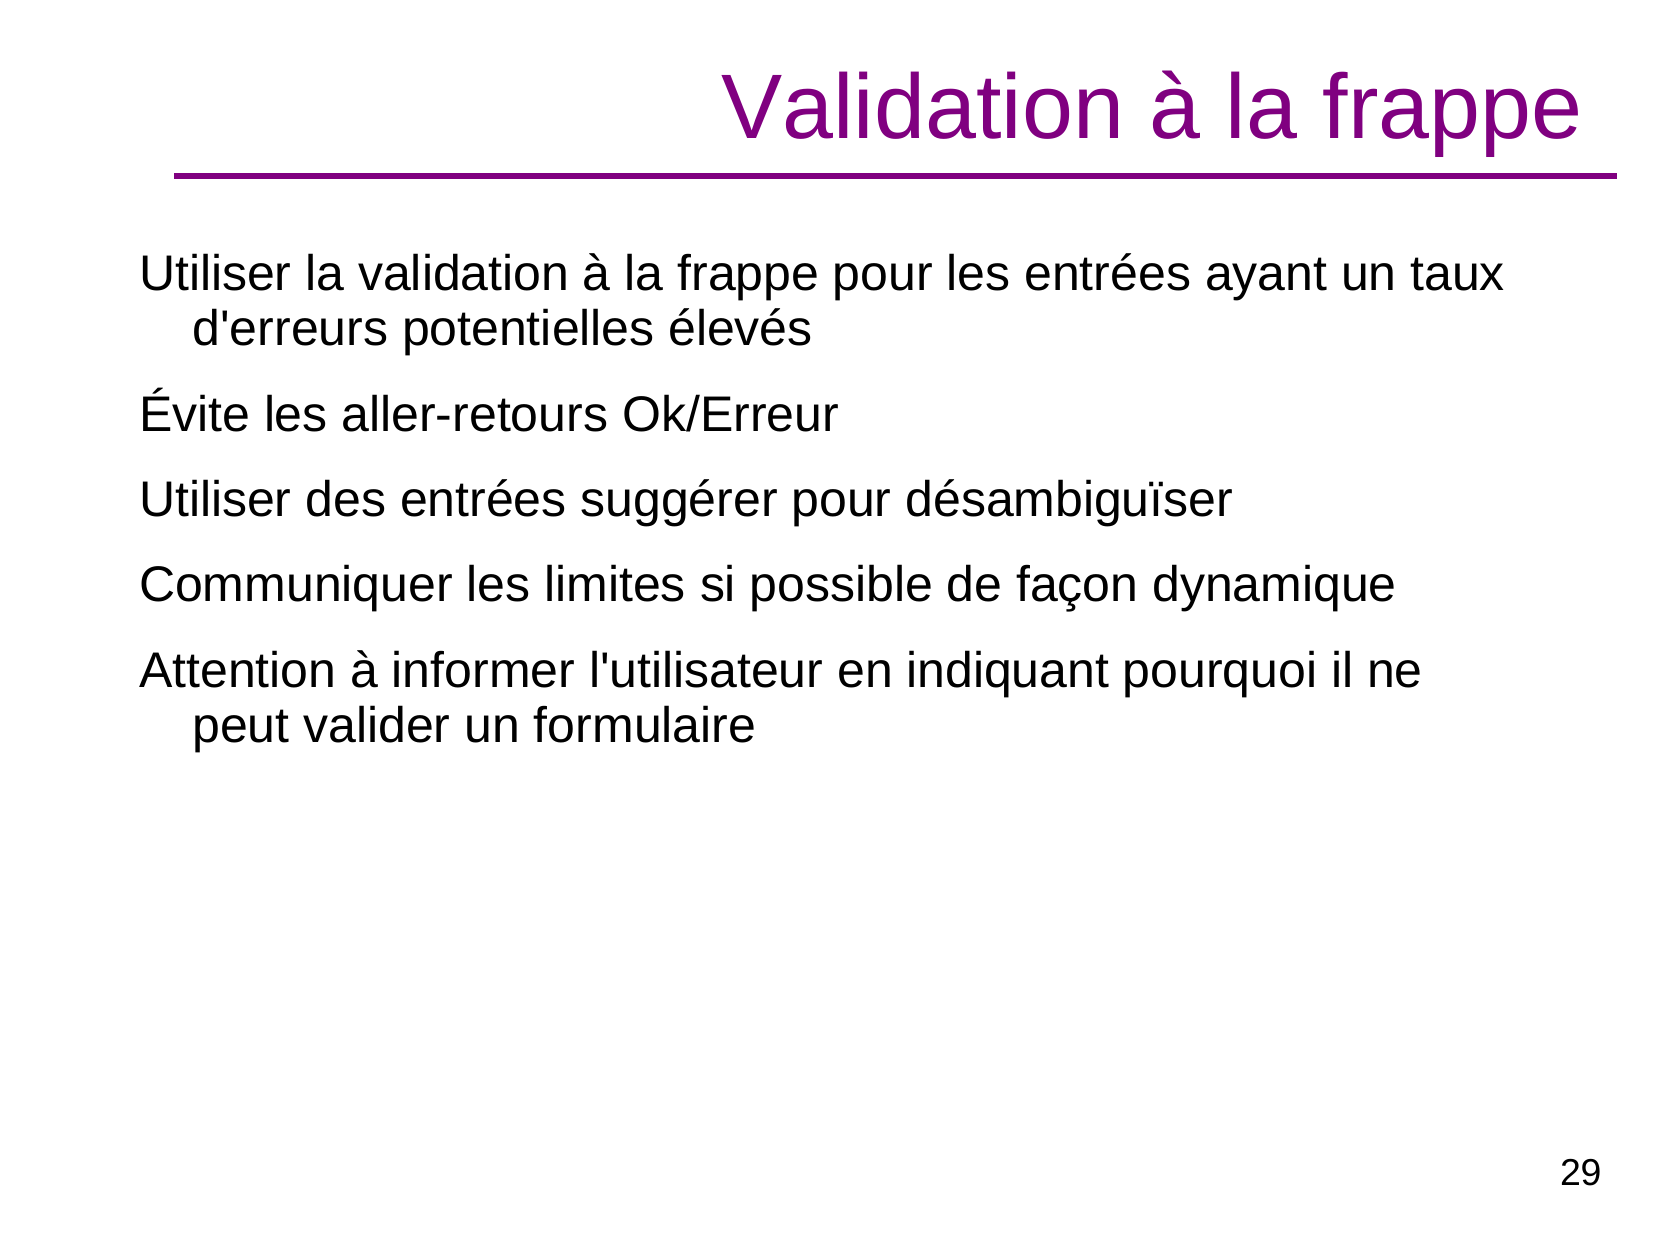

# Validation à la frappe
Utiliser la validation à la frappe pour les entrées ayant un taux d'erreurs potentielles élevés
Évite les aller-retours Ok/Erreur
Utiliser des entrées suggérer pour désambiguïser
Communiquer les limites si possible de façon dynamique
Attention à informer l'utilisateur en indiquant pourquoi il ne peut valider un formulaire